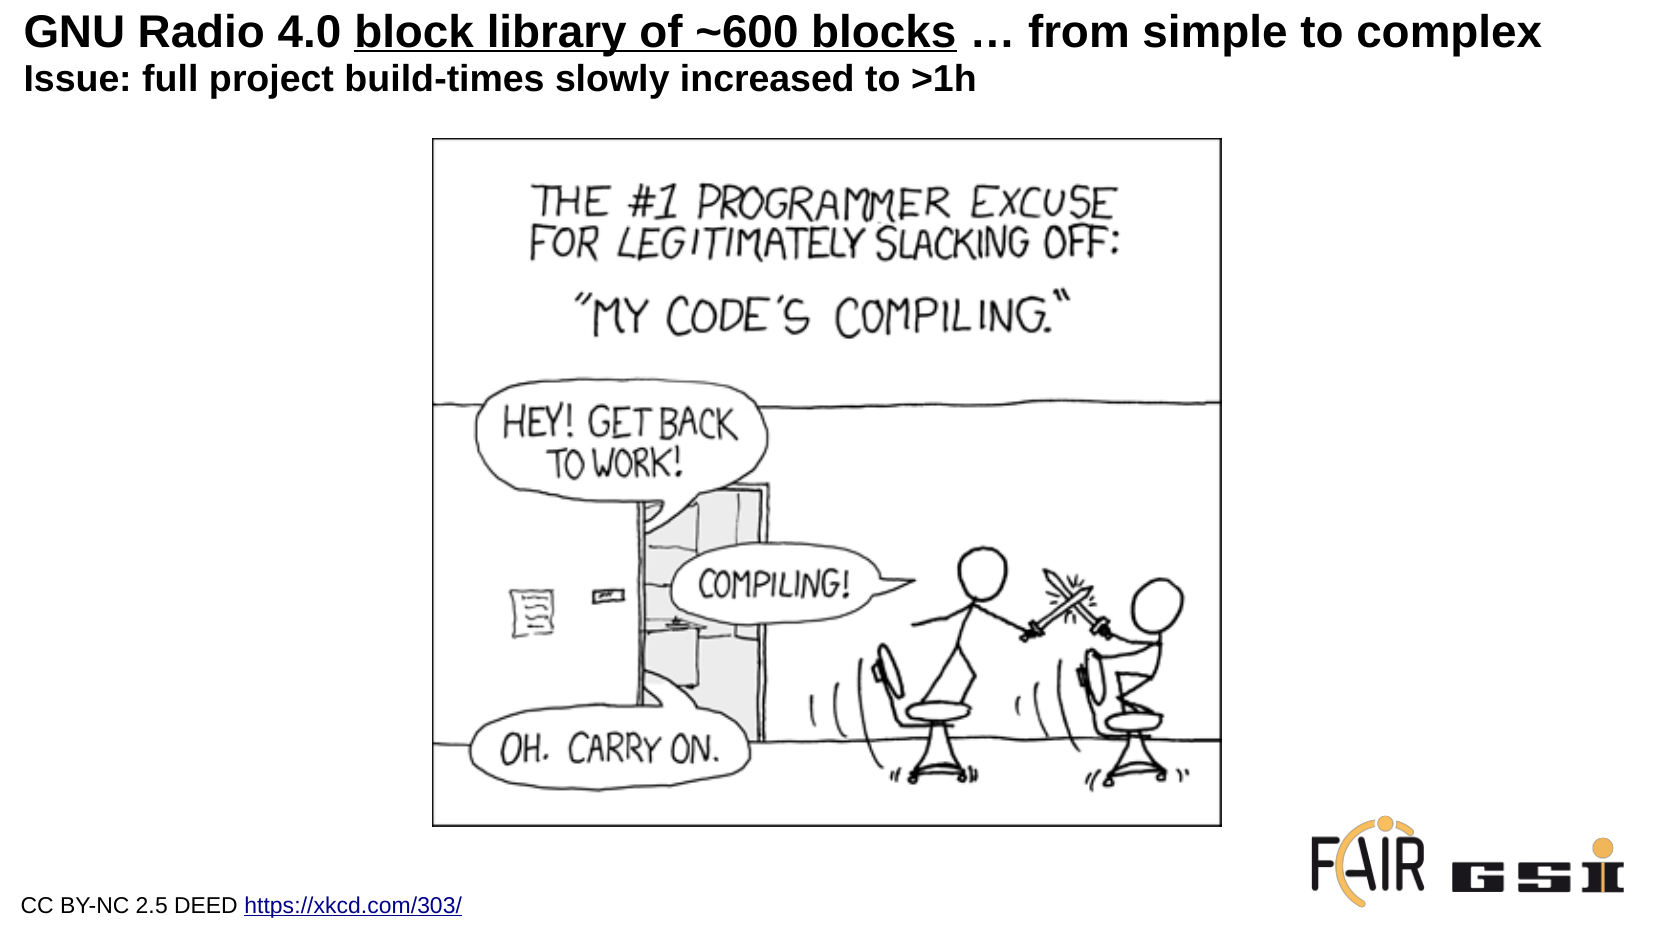

# GNU Radio 4.0 block library of ~600 blocks … from simple to complex Issue: full project build-times slowly increased to >1h
CC BY-NC 2.5 DEED https://xkcd.com/303/